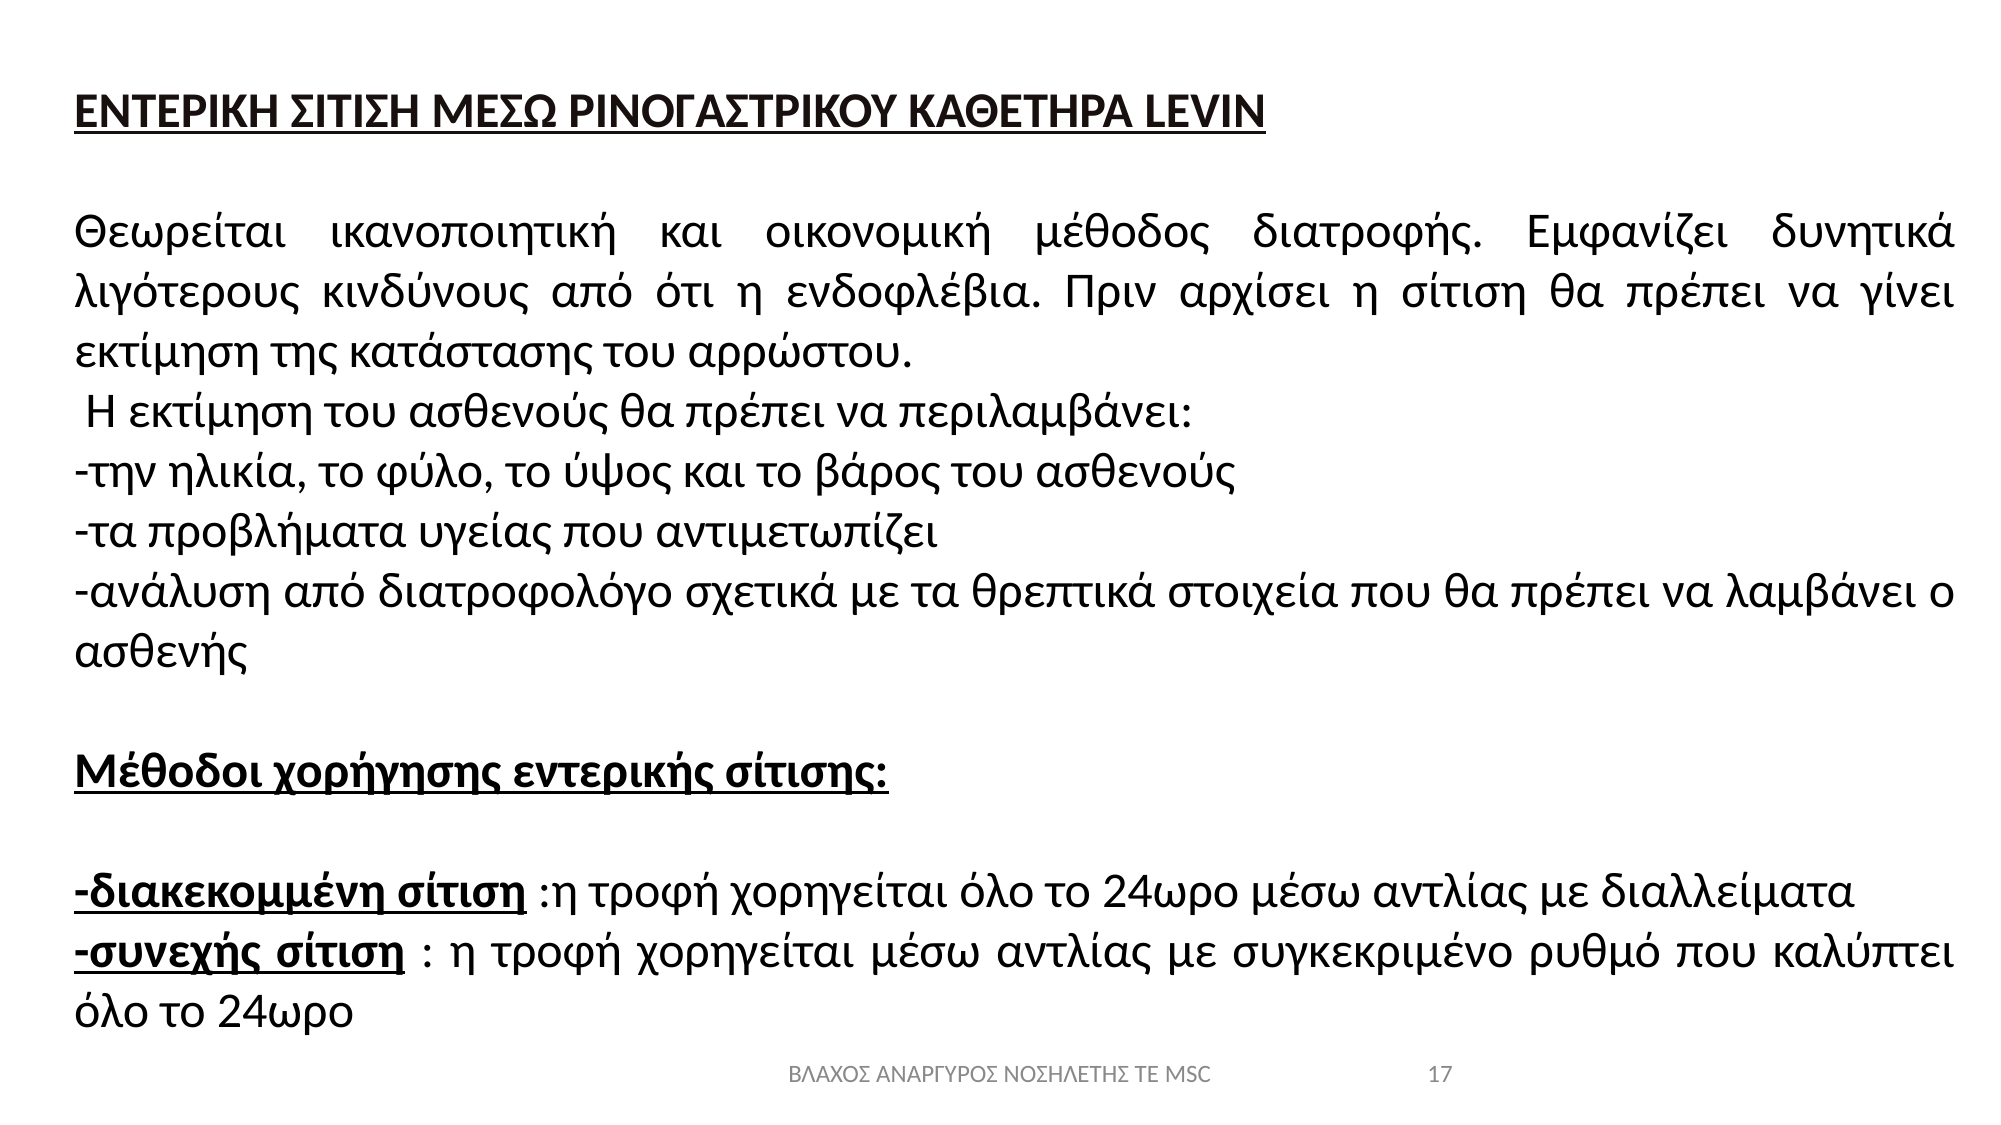

ΕΝΤΕΡΙΚΗ ΣΙΤΙΣΗ ΜΕΣΩ ΡΙΝΟΓΑΣΤΡΙΚΟΥ ΚΑΘΕΤΗΡΑ LEVIN
Θεωρείται ικανοποιητική και οικονομική μέθοδος διατροφής. Εμφανίζει δυνητικά λιγότερους κινδύνους από ότι η ενδοφλέβια. Πριν αρχίσει η σίτιση θα πρέπει να γίνει εκτίμηση της κατάστασης του αρρώστου.
 Η εκτίμηση του ασθενούς θα πρέπει να περιλαμβάνει:
-την ηλικία, το φύλο, το ύψος και το βάρος του ασθενούς
-τα προβλήματα υγείας που αντιμετωπίζει
-ανάλυση από διατροφολόγο σχετικά με τα θρεπτικά στοιχεία που θα πρέπει να λαμβάνει ο ασθενής
Μέθοδοι χορήγησης εντερικής σίτισης:
-διακεκομμένη σίτιση :η τροφή χορηγείται όλο το 24ωρο μέσω αντλίας με διαλλείματα
-συνεχής σίτιση : η τροφή χορηγείται μέσω αντλίας με συγκεκριμένο ρυθμό που καλύπτει όλο το 24ωρο
ΒΛΑΧΟΣ ΑΝΑΡΓΥΡΟΣ ΝΟΣΗΛΕΤΗΣ ΤΕ MSC